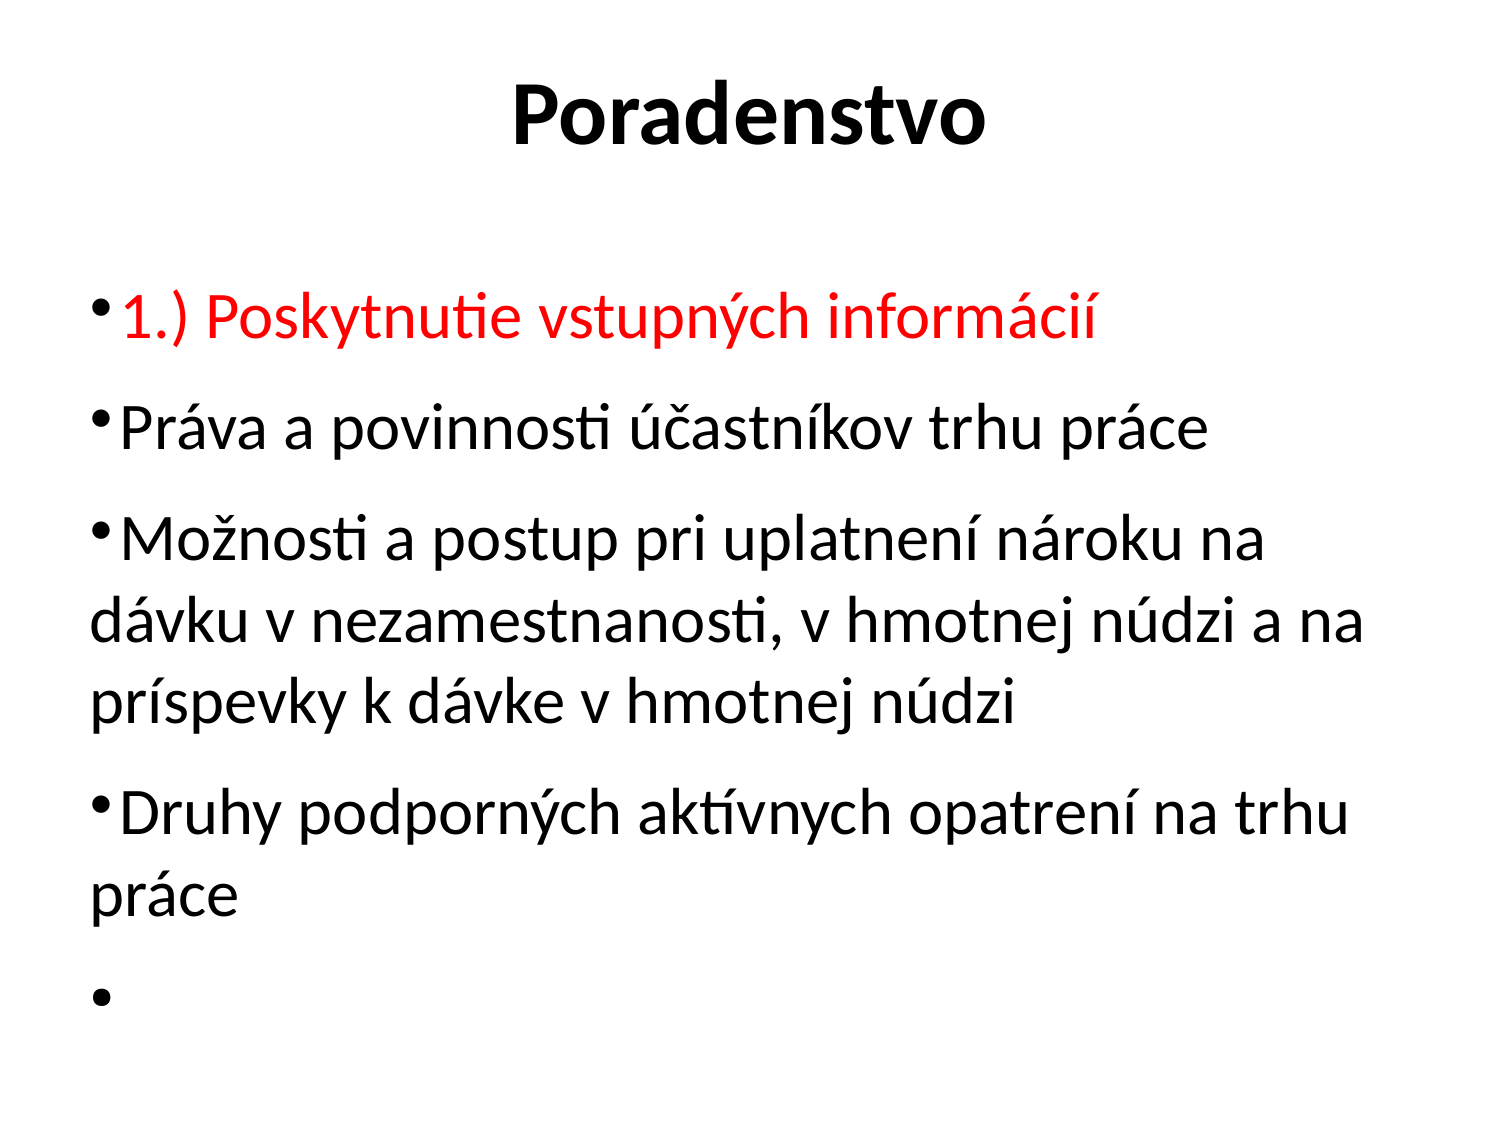

# Poradenstvo
1.) Poskytnutie vstupných informácií
Práva a povinnosti účastníkov trhu práce
Možnosti a postup pri uplatnení nároku na dávku v nezamestnanosti, v hmotnej núdzi a na príspevky k dávke v hmotnej núdzi
Druhy podporných aktívnych opatrení na trhu práce